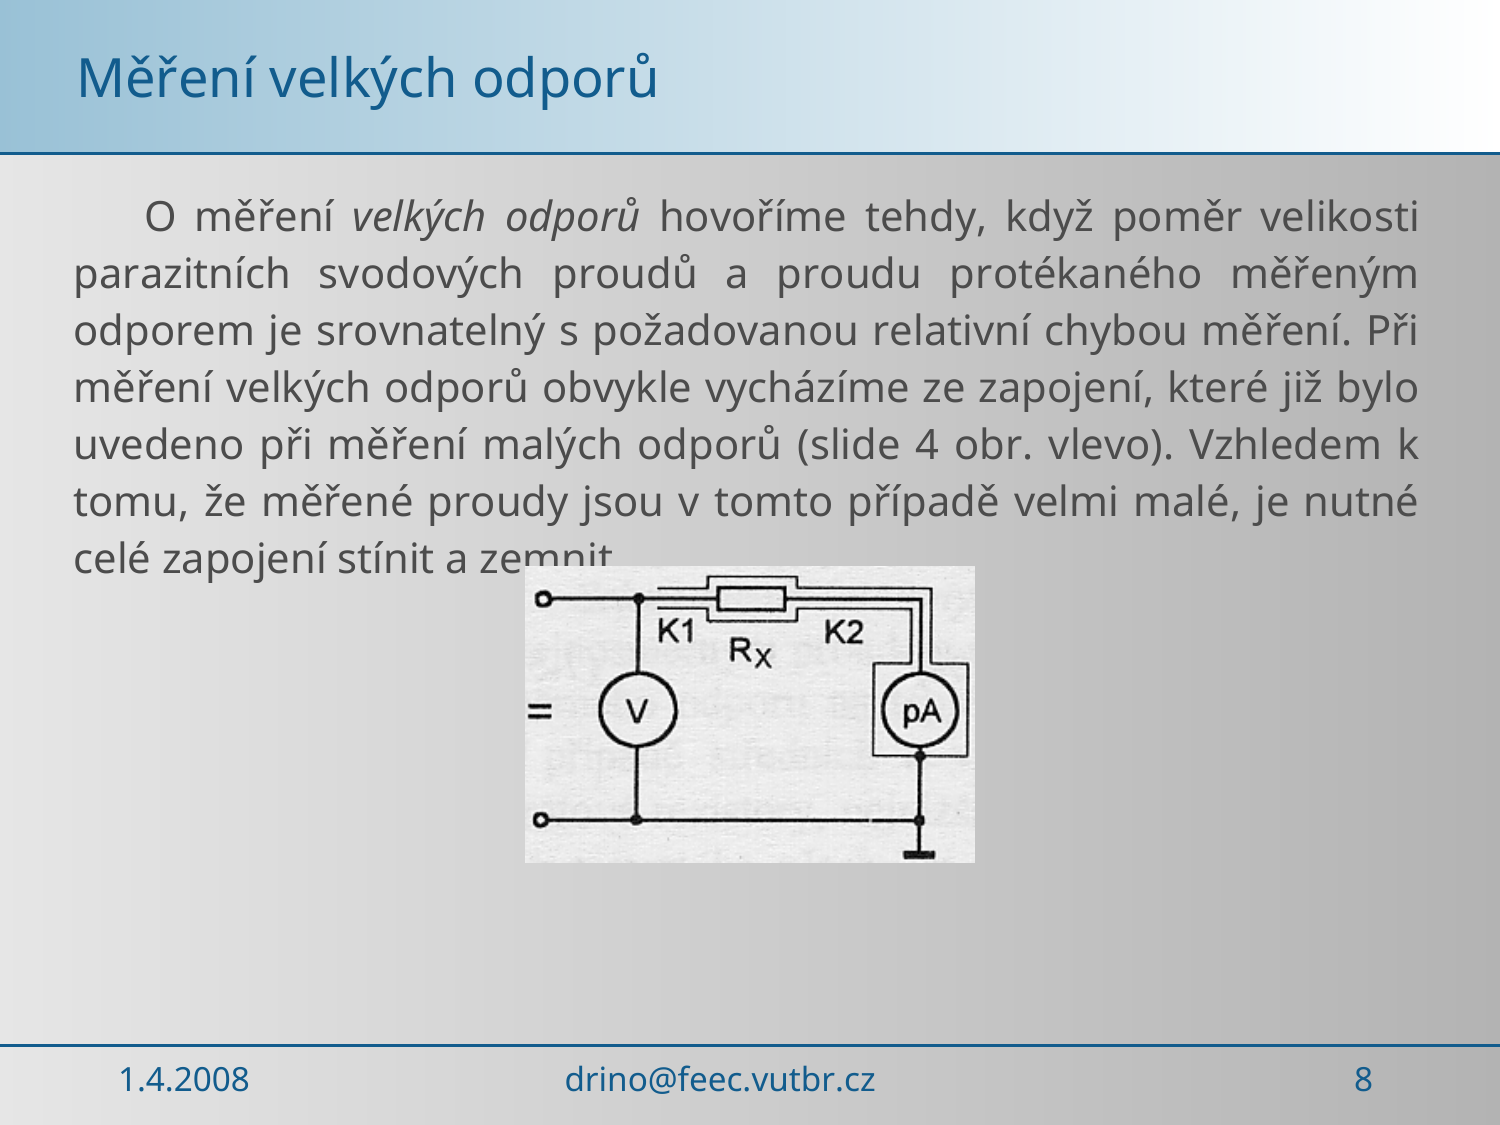

# Měření velkých odporů
O měření velkých odporů hovoříme tehdy, když poměr velikosti parazitních svodových proudů a proudu protékaného měřeným odporem je srovnatelný s požadovanou relativní chybou měření. Při měření velkých odporů obvykle vycházíme ze zapojení, které již bylo uvedeno při měření malých odporů (slide 4 obr. vlevo). Vzhledem k tomu, že měřené proudy jsou v tomto případě velmi malé, je nutné celé zapojení stínit a zemnit.
1.4.2008
drino@feec.vutbr.cz